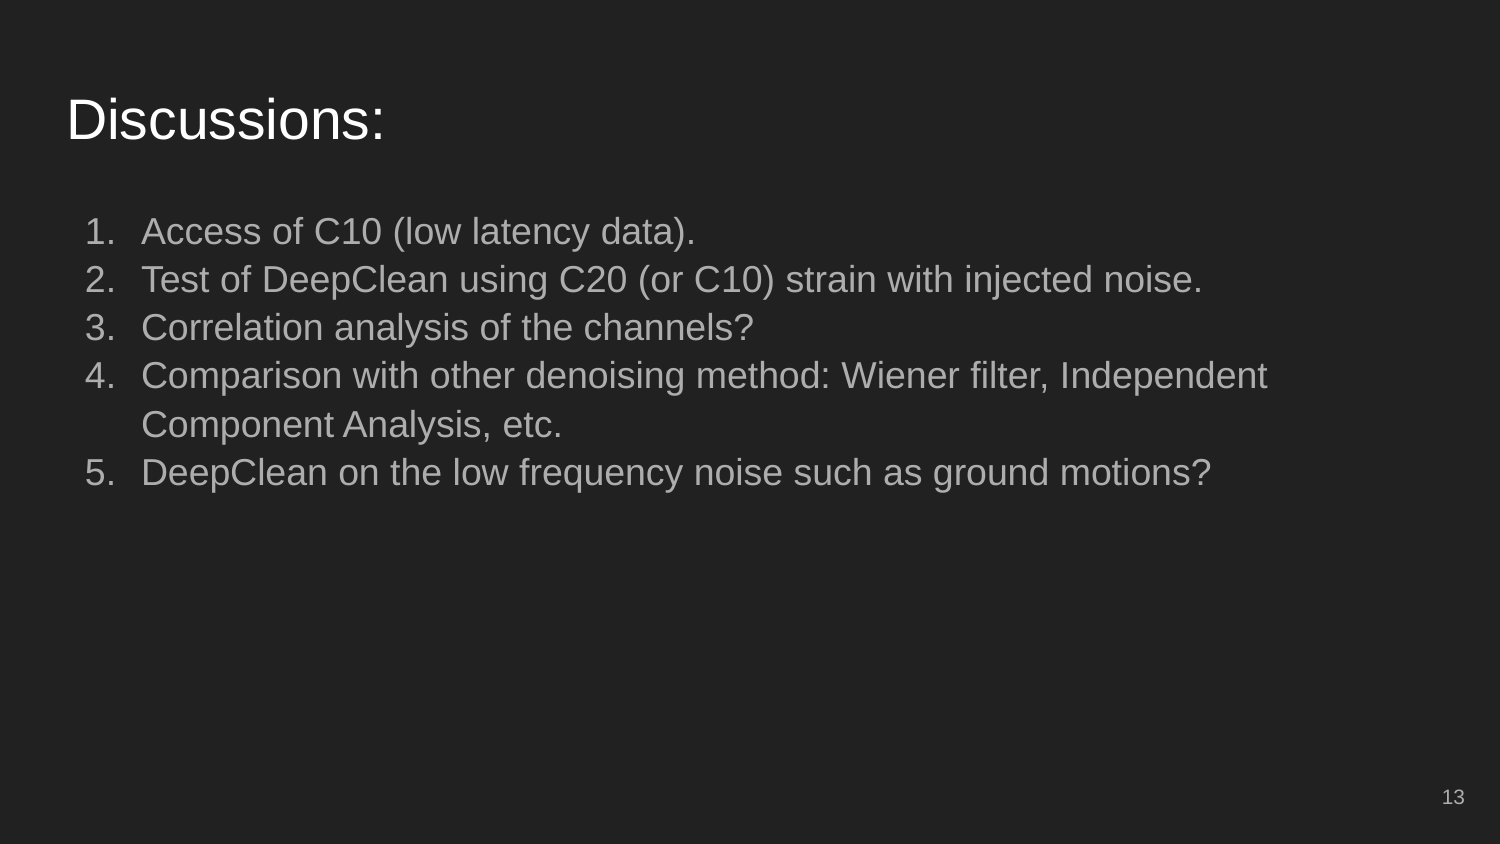

# Discussions:
Access of C10 (low latency data).
Test of DeepClean using C20 (or C10) strain with injected noise.
Correlation analysis of the channels?
Comparison with other denoising method: Wiener filter, Independent Component Analysis, etc.
DeepClean on the low frequency noise such as ground motions?